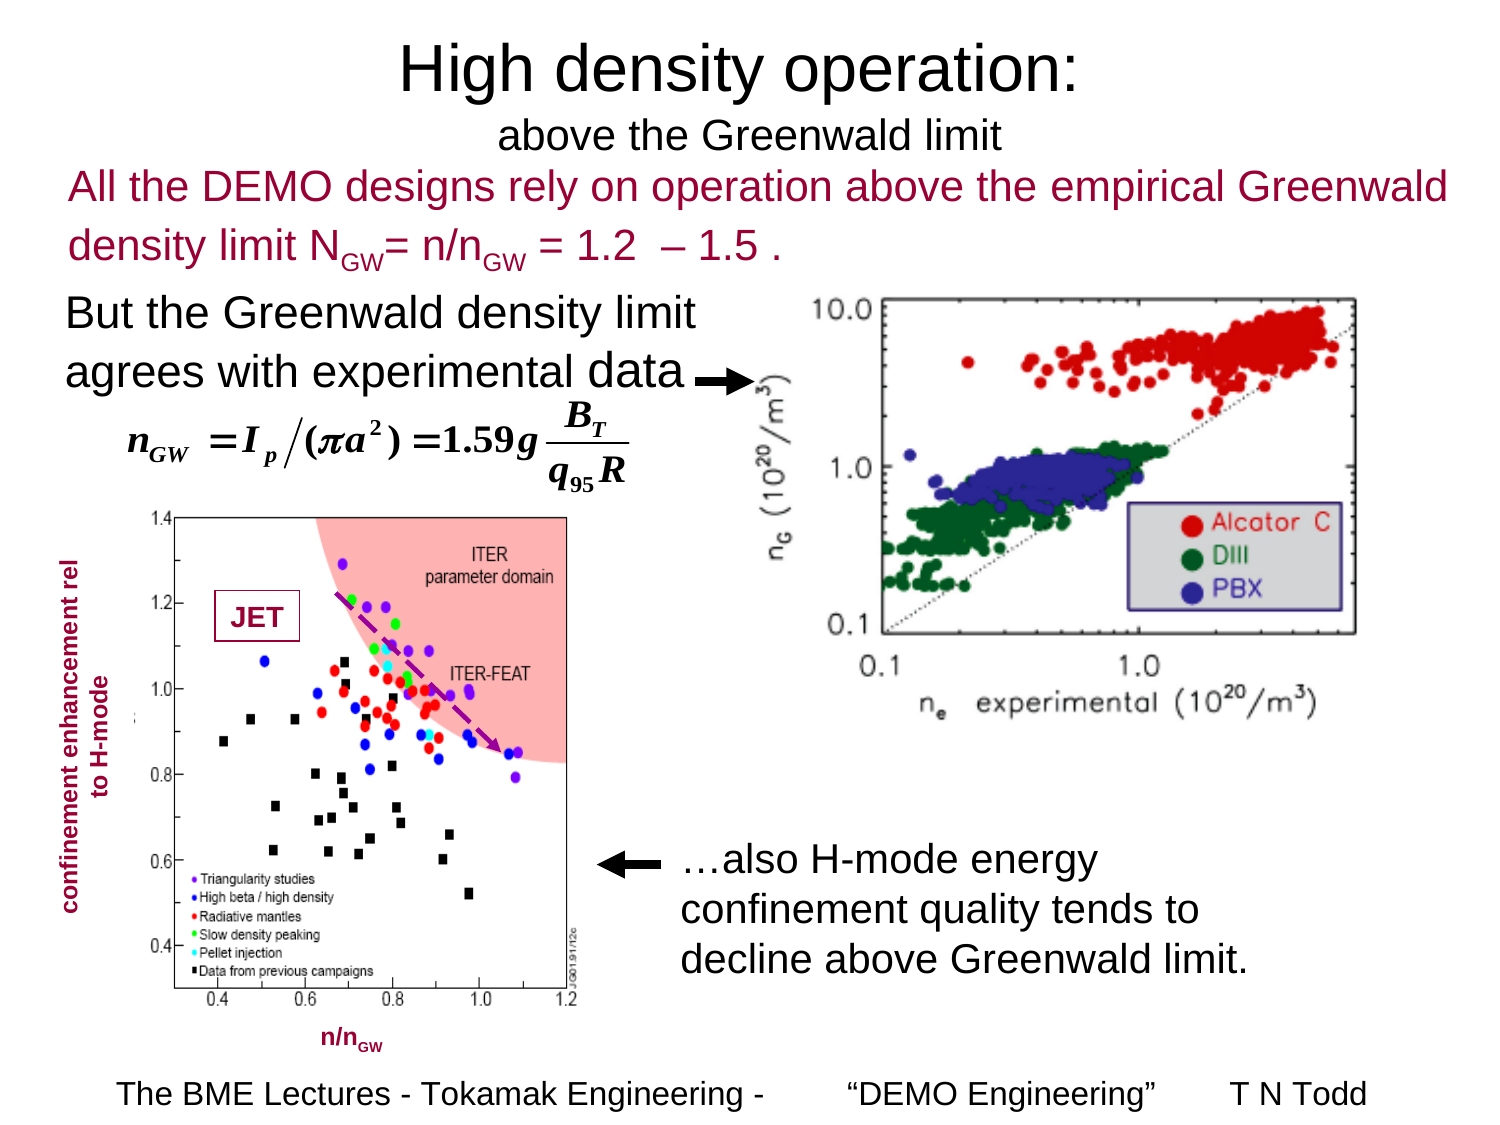

High density operation:
above the Greenwald limit
All the DEMO designs rely on operation above the empirical Greenwald density limit NGW= n/nGW = 1.2 – 1.5 .
But the Greenwald density limit agrees with experimental data
confinement enhancement rel to H-mode
JET
…also H-mode energy confinement quality tends to decline above Greenwald limit.
n/nGW